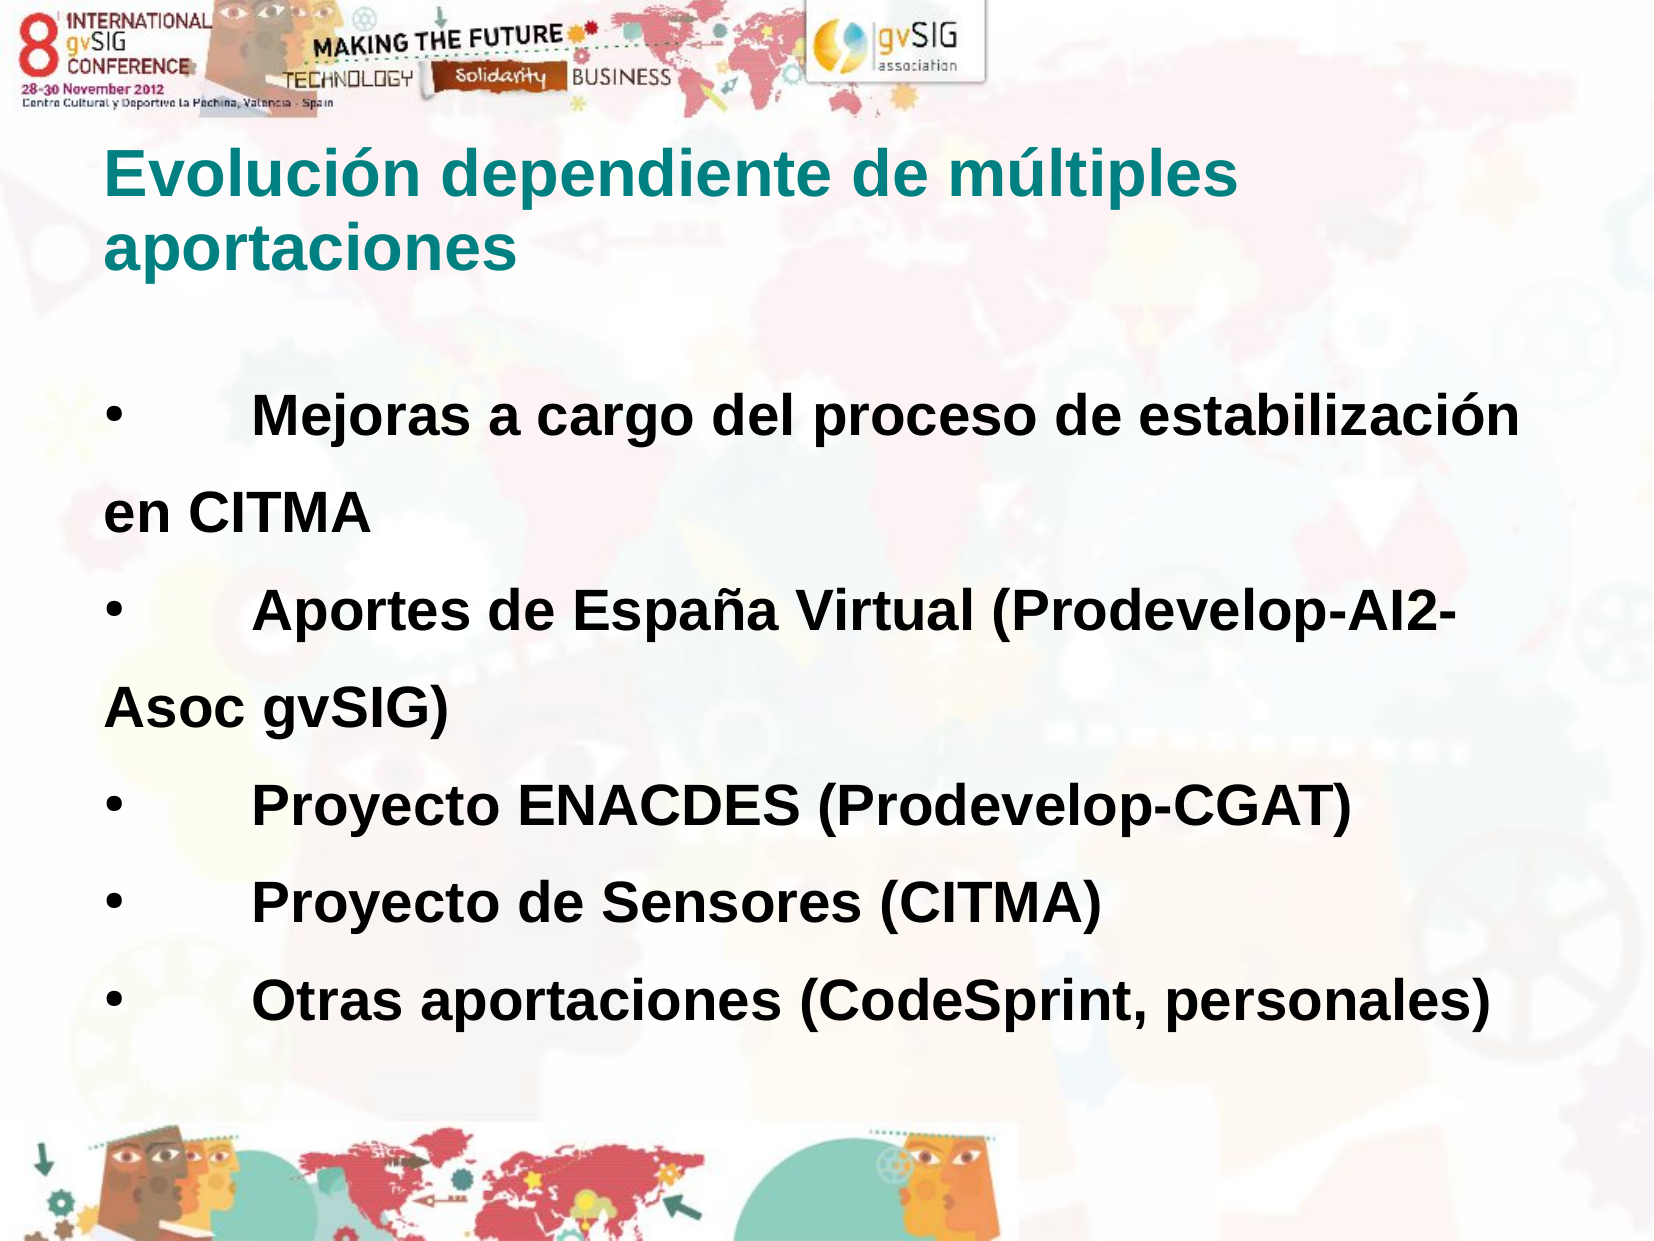

# Evolución dependiente de múltiples aportaciones
		Mejoras a cargo del proceso de estabilización en CITMA
		Aportes de España Virtual (Prodevelop-AI2- Asoc gvSIG)
		Proyecto ENACDES (Prodevelop-CGAT)
		Proyecto de Sensores (CITMA)
		Otras aportaciones (CodeSprint, personales)